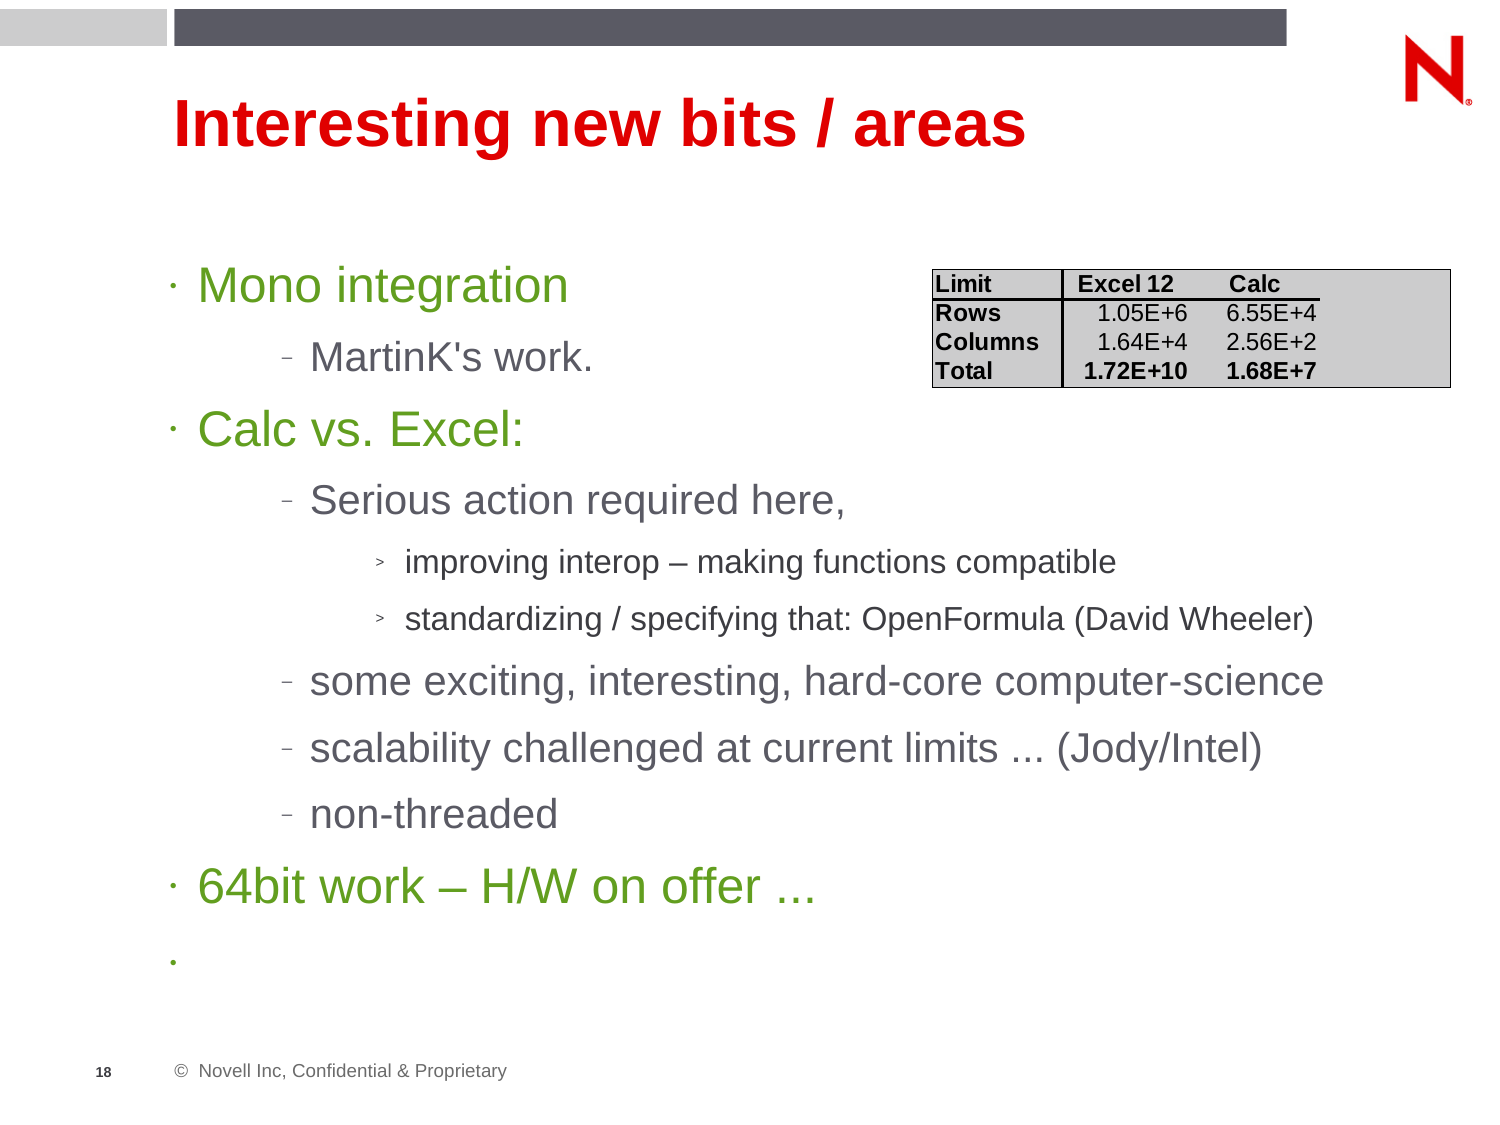

# Interesting new bits / areas
Mono integration
MartinK's work.
Calc vs. Excel:
Serious action required here,
improving interop – making functions compatible
standardizing / specifying that: OpenFormula (David Wheeler)
some exciting, interesting, hard-core computer-science
scalability challenged at current limits ... (Jody/Intel)
non-threaded
64bit work – H/W on offer ...